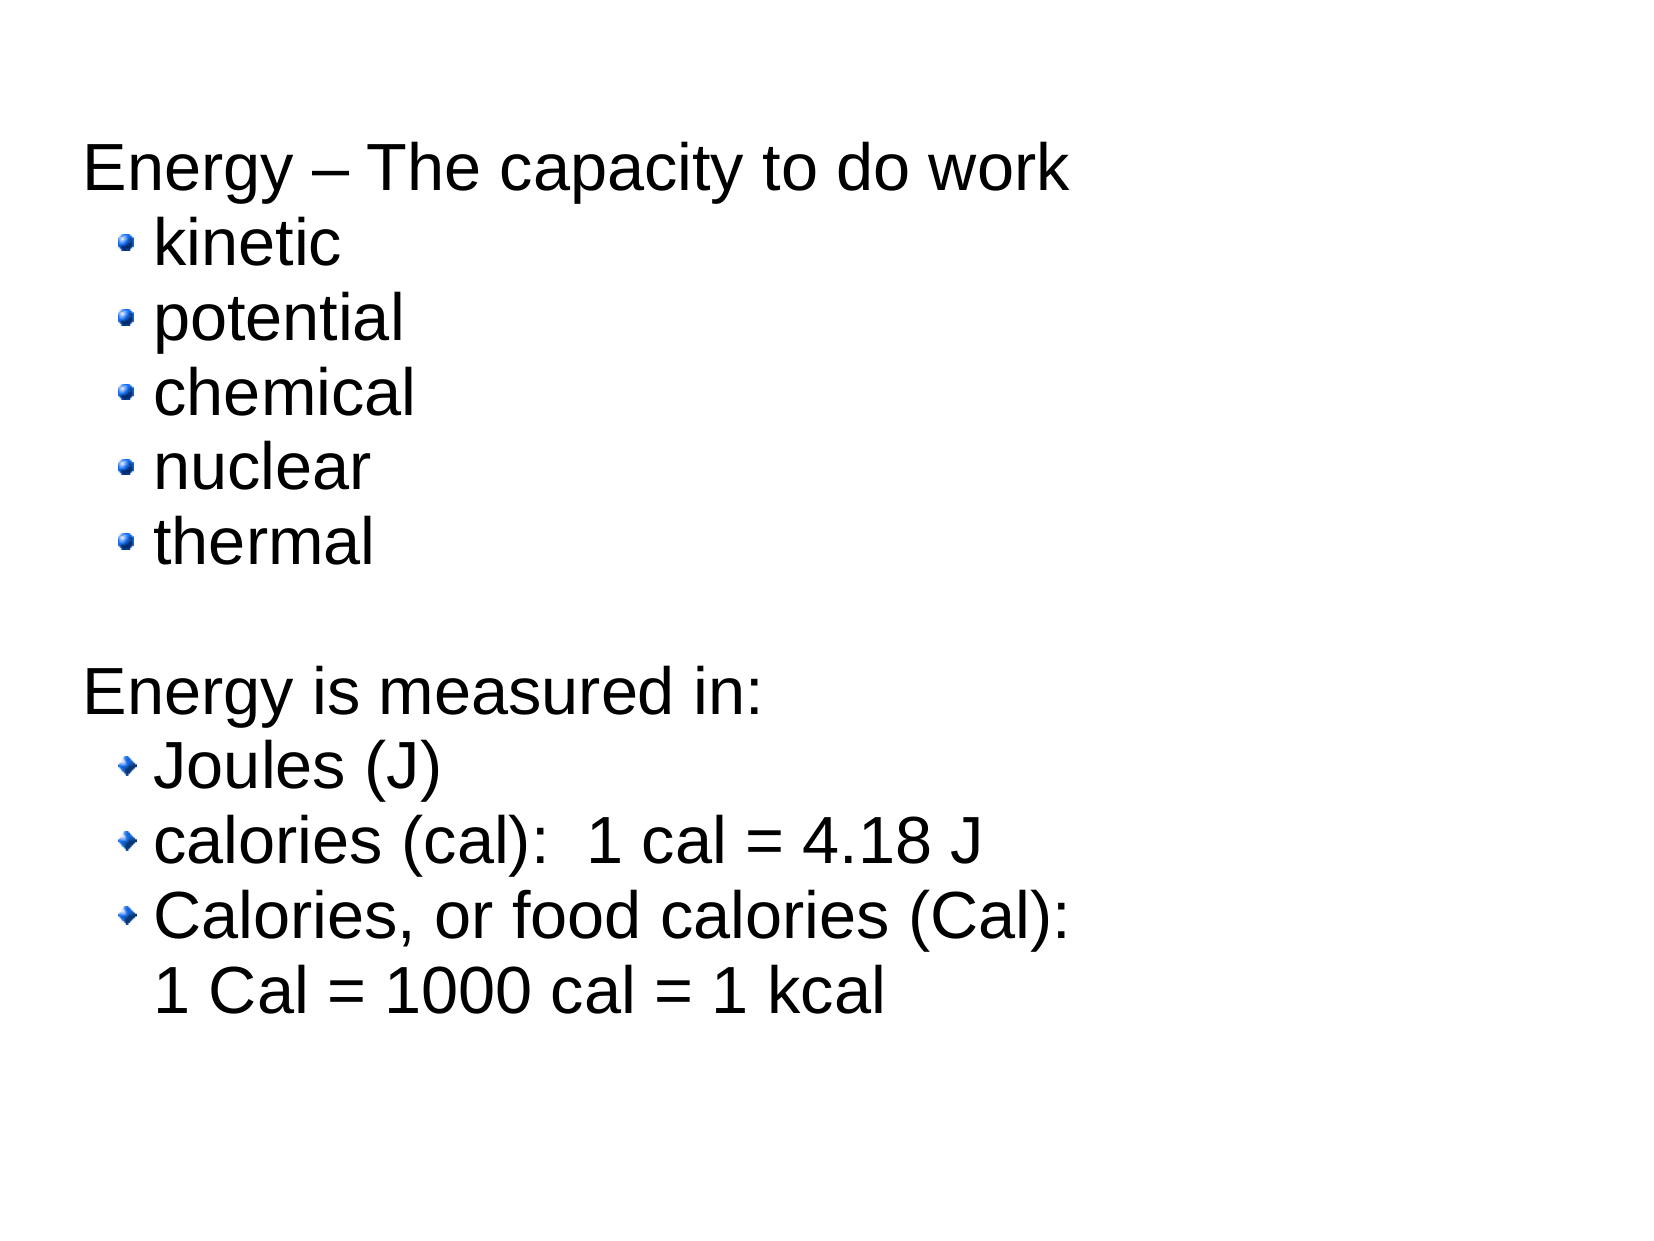

# Energy – The capacity to do work
kinetic
potential
chemical
nuclear
thermal
Energy is measured in:
Joules (J)
calories (cal): 1 cal = 4.18 J
Calories, or food calories (Cal):
1 Cal = 1000 cal = 1 kcal